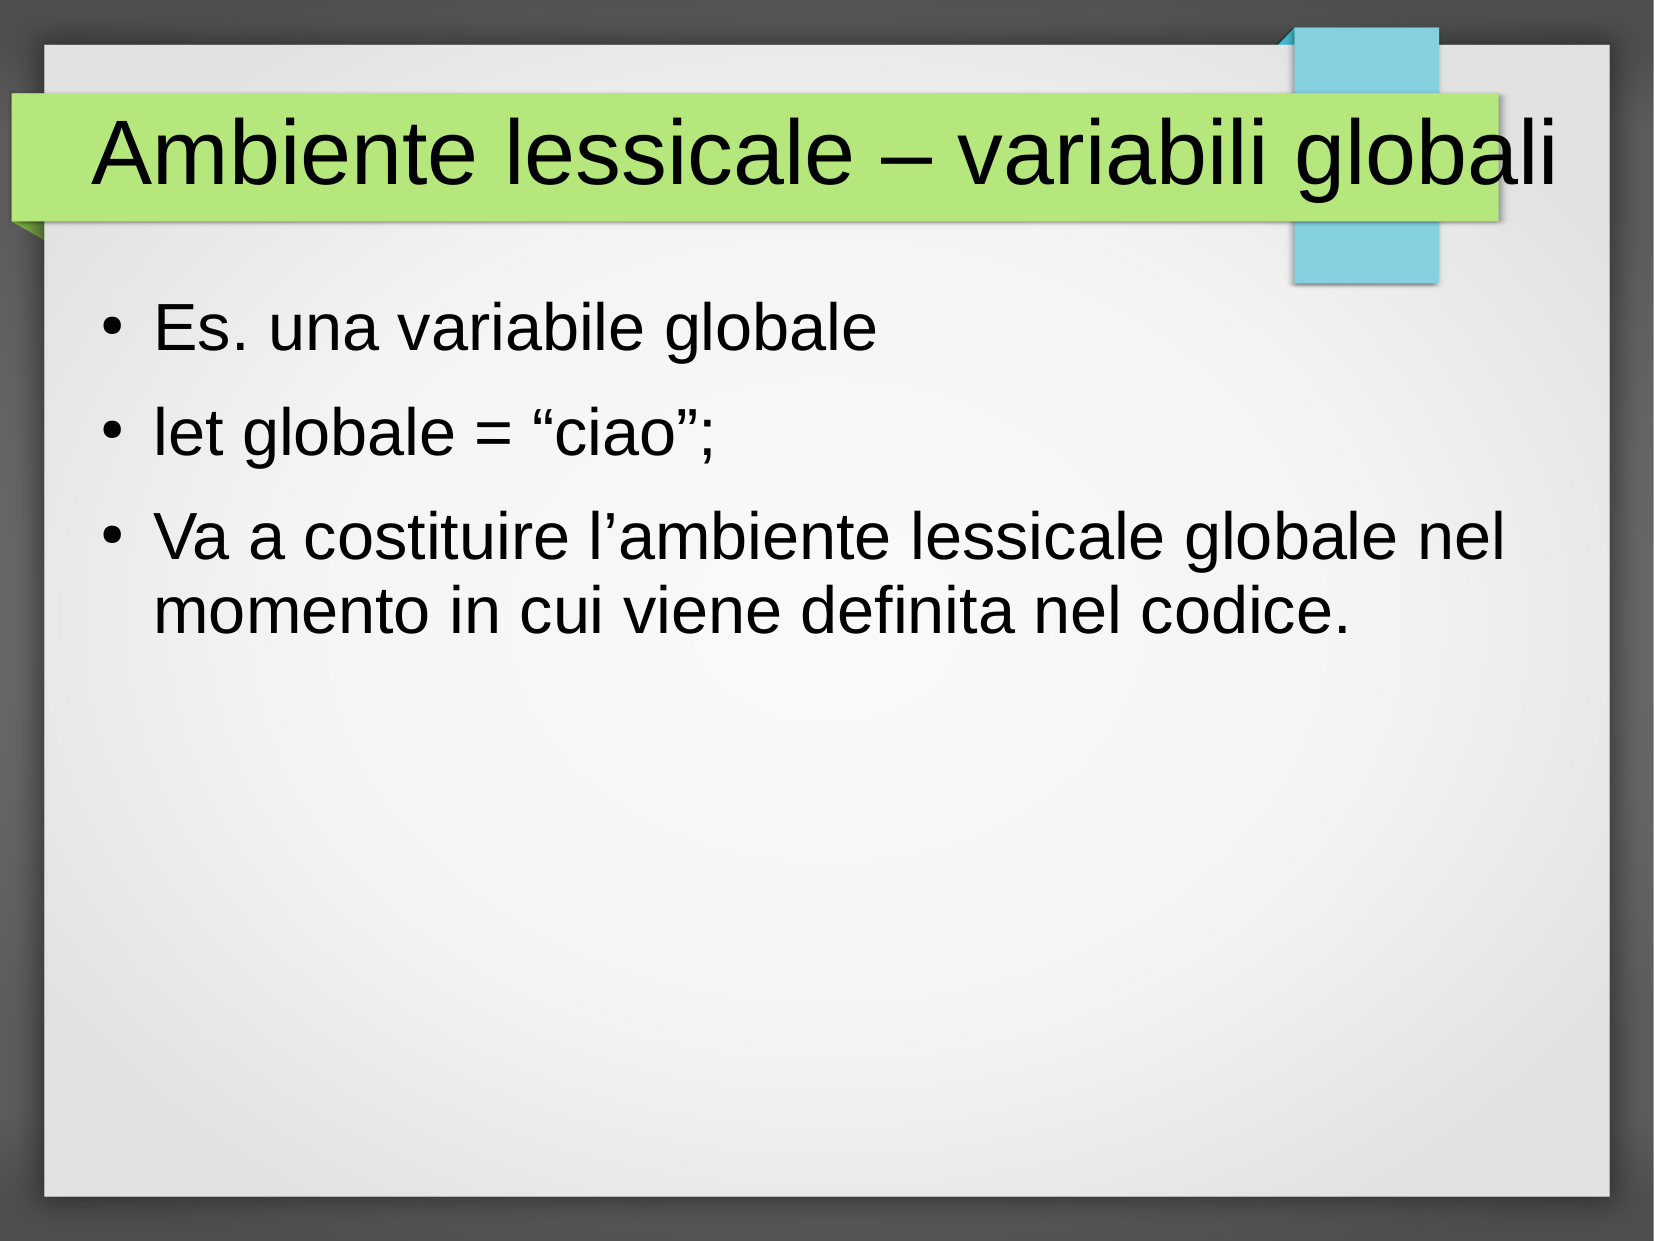

# Ambiente lessicale – variabili globali
Es. una variabile globale
let globale = “ciao”;
Va a costituire l’ambiente lessicale globale nel momento in cui viene definita nel codice.